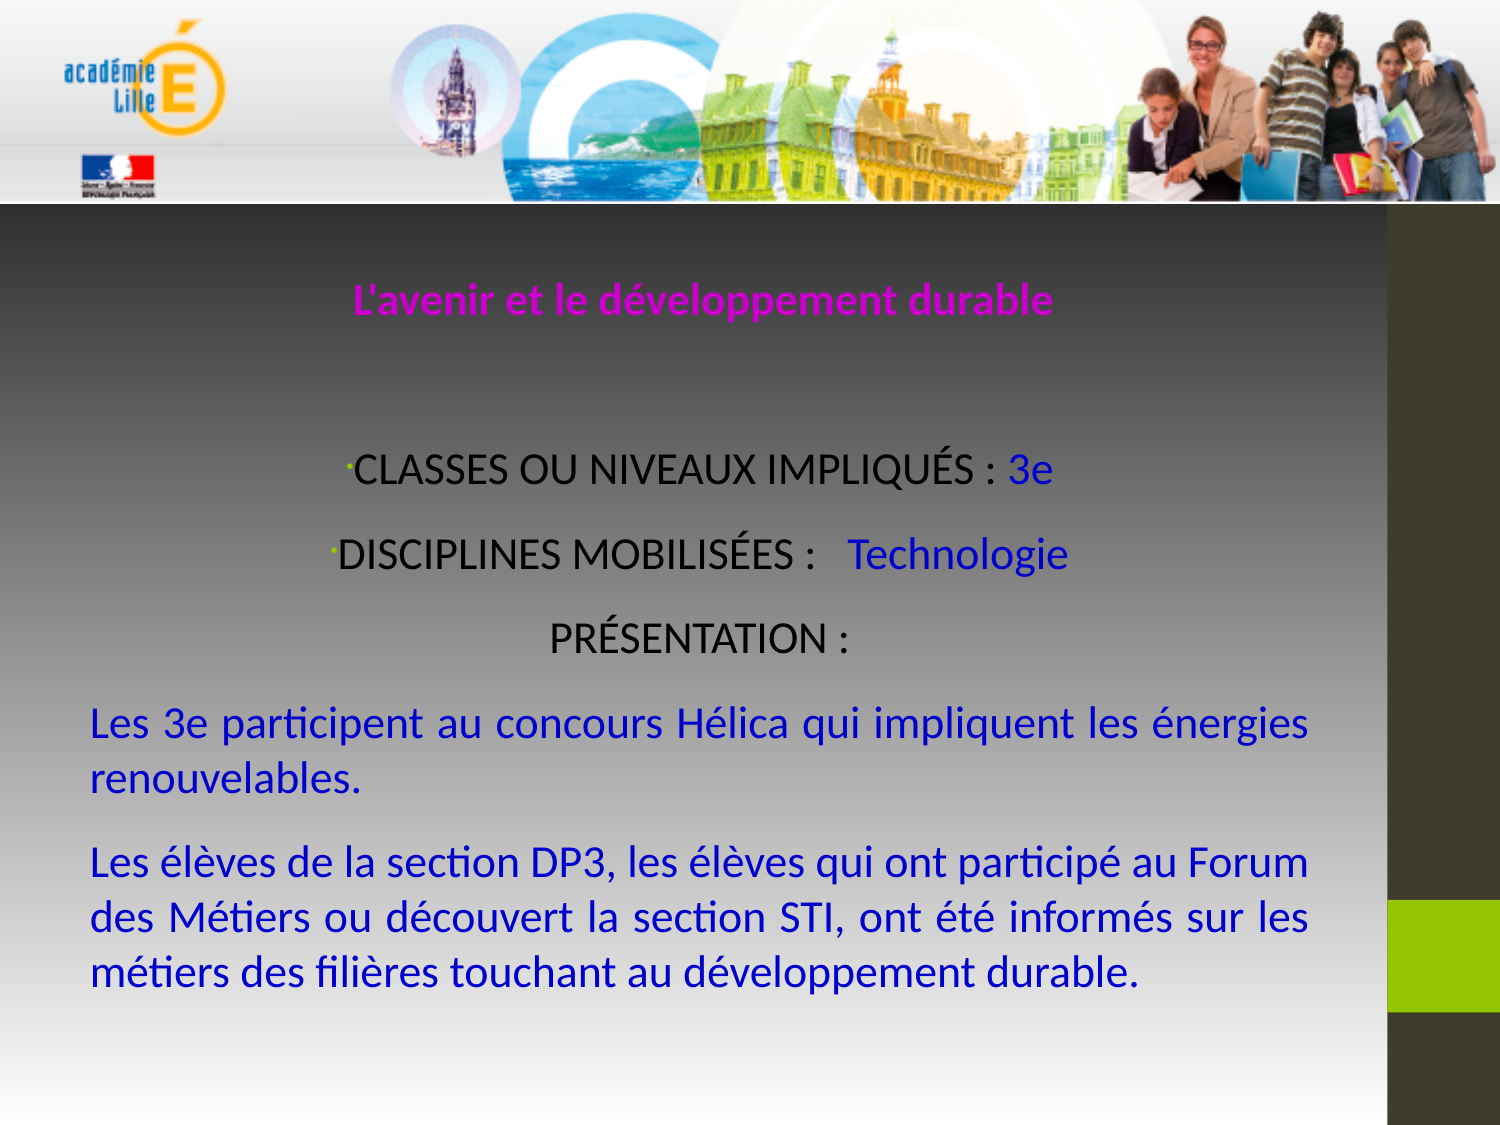

# L'avenir et le développement durable
CLASSES OU NIVEAUX IMPLIQUÉS : 3e
DISCIPLINES MOBILISÉES : 	Technologie
PRÉSENTATION :
Les 3e participent au concours Hélica qui impliquent les énergies renouvelables.
Les élèves de la section DP3, les élèves qui ont participé au Forum des Métiers ou découvert la section STI, ont été informés sur les métiers des filières touchant au développement durable.